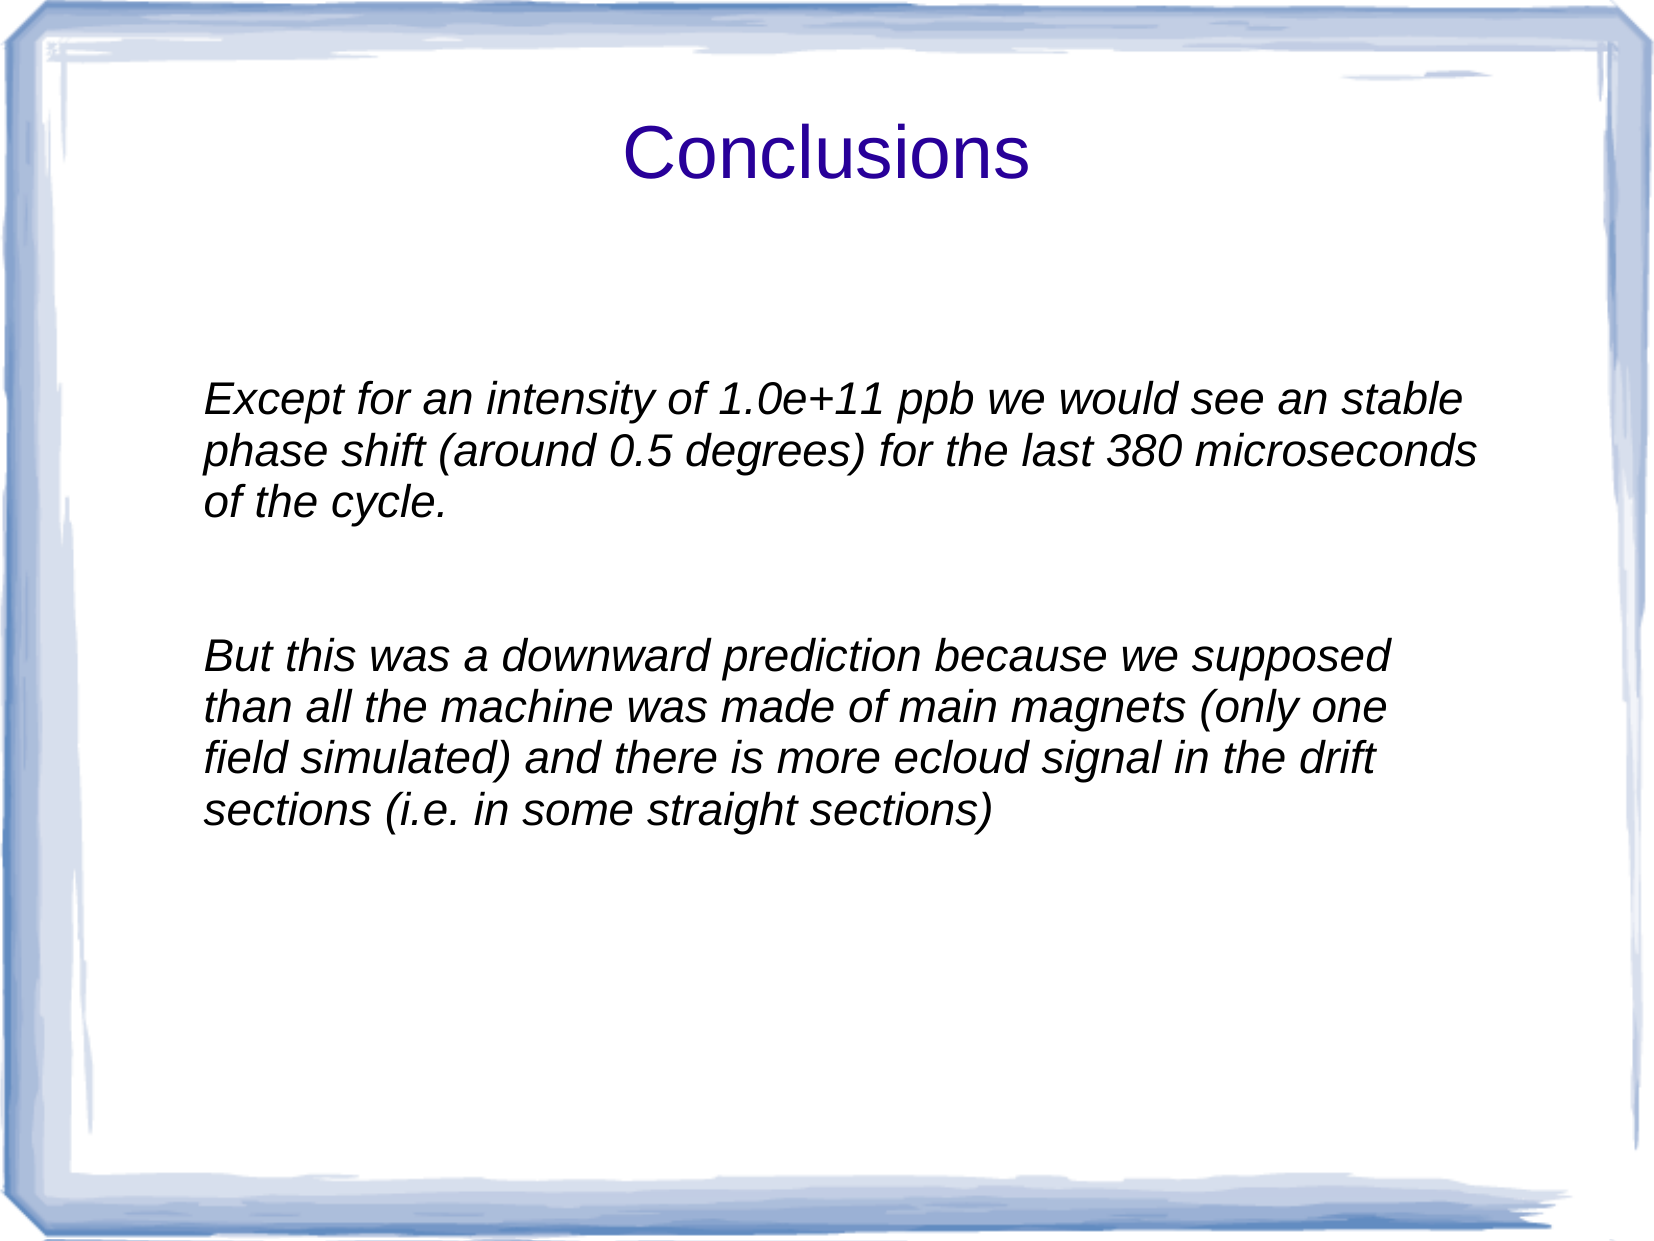

# Conclusions
Except for an intensity of 1.0e+11 ppb we would see an stable phase shift (around 0.5 degrees) for the last 380 microseconds of the cycle.
But this was a downward prediction because we supposed than all the machine was made of main magnets (only one field simulated) and there is more ecloud signal in the drift sections (i.e. in some straight sections)